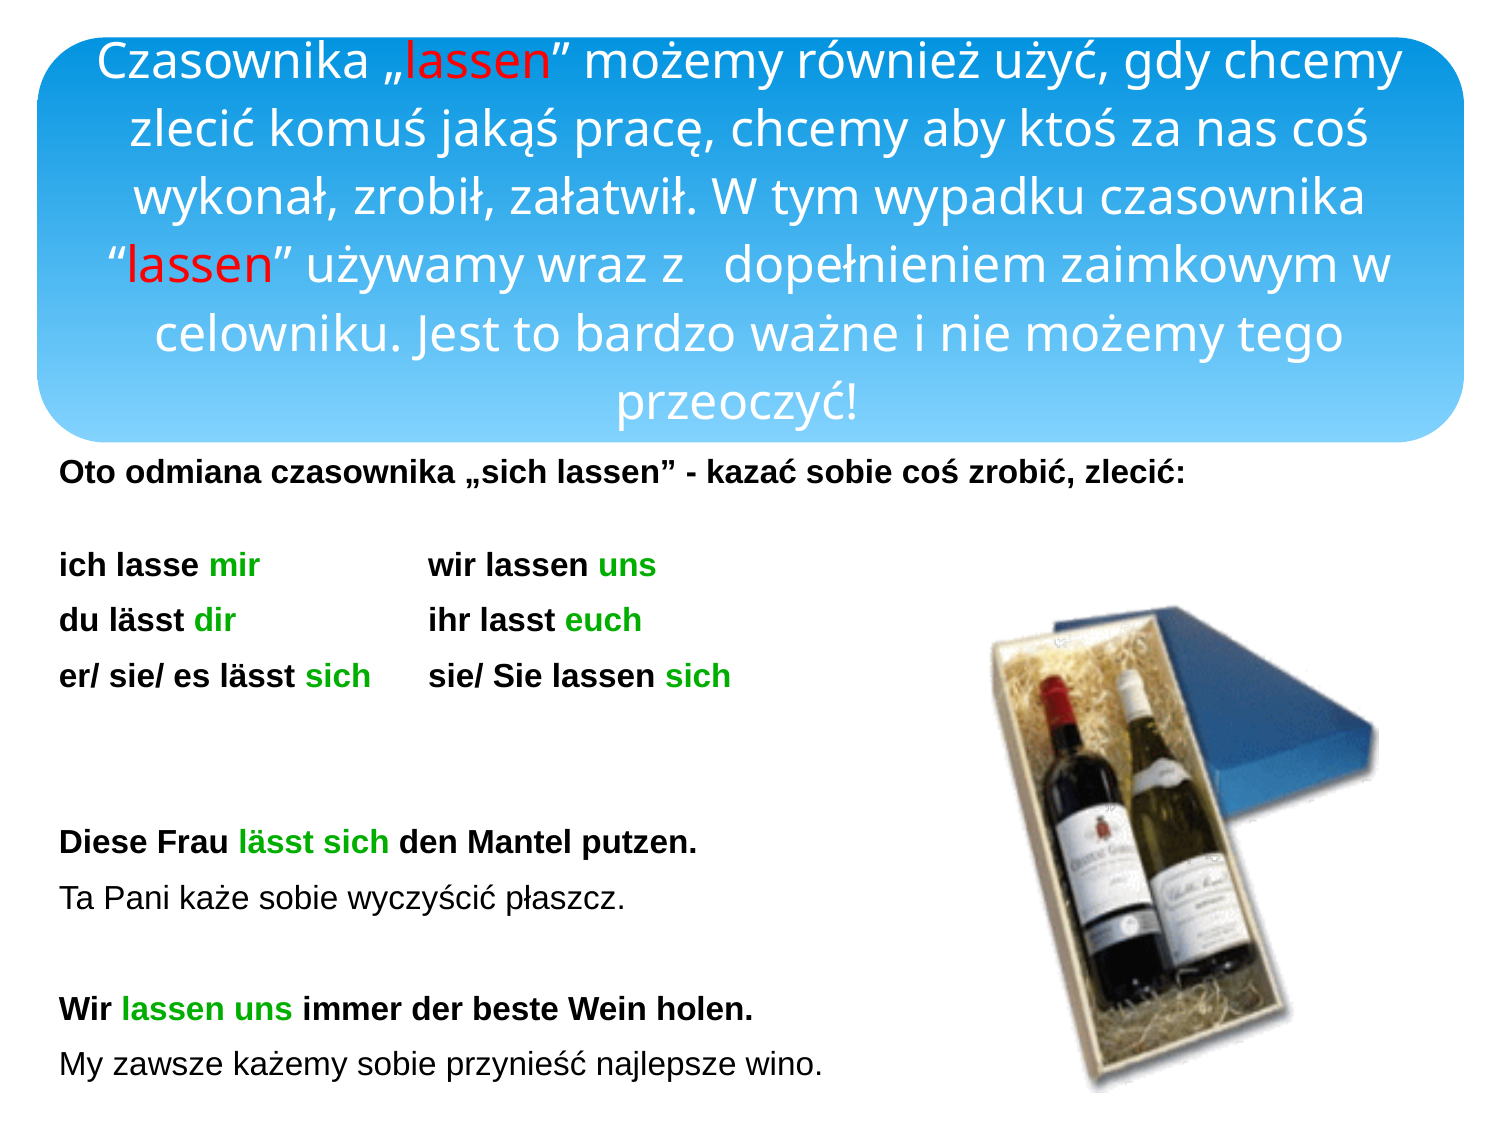

# Czasownika „lassen” możemy również użyć, gdy chcemy zlecić komuś jakąś pracę, chcemy aby ktoś za nas coś wykonał, zrobił, załatwił. W tym wypadku czasownika “lassen” używamy wraz z dopełnieniem zaimkowym w celowniku. Jest to bardzo ważne i nie możemy tego przeoczyć!
Oto odmiana czasownika „sich lassen” - kazać sobie coś zrobić, zlecić:
ich lasse mir			wir lassen uns
du lässt dir			ihr lasst euch
er/ sie/ es lässt sich	sie/ Sie lassen sich
Diese Frau lässt sich den Mantel putzen.
Ta Pani każe sobie wyczyścić płaszcz.
Wir lassen uns immer der beste Wein holen.
My zawsze każemy sobie przynieść najlepsze wino.